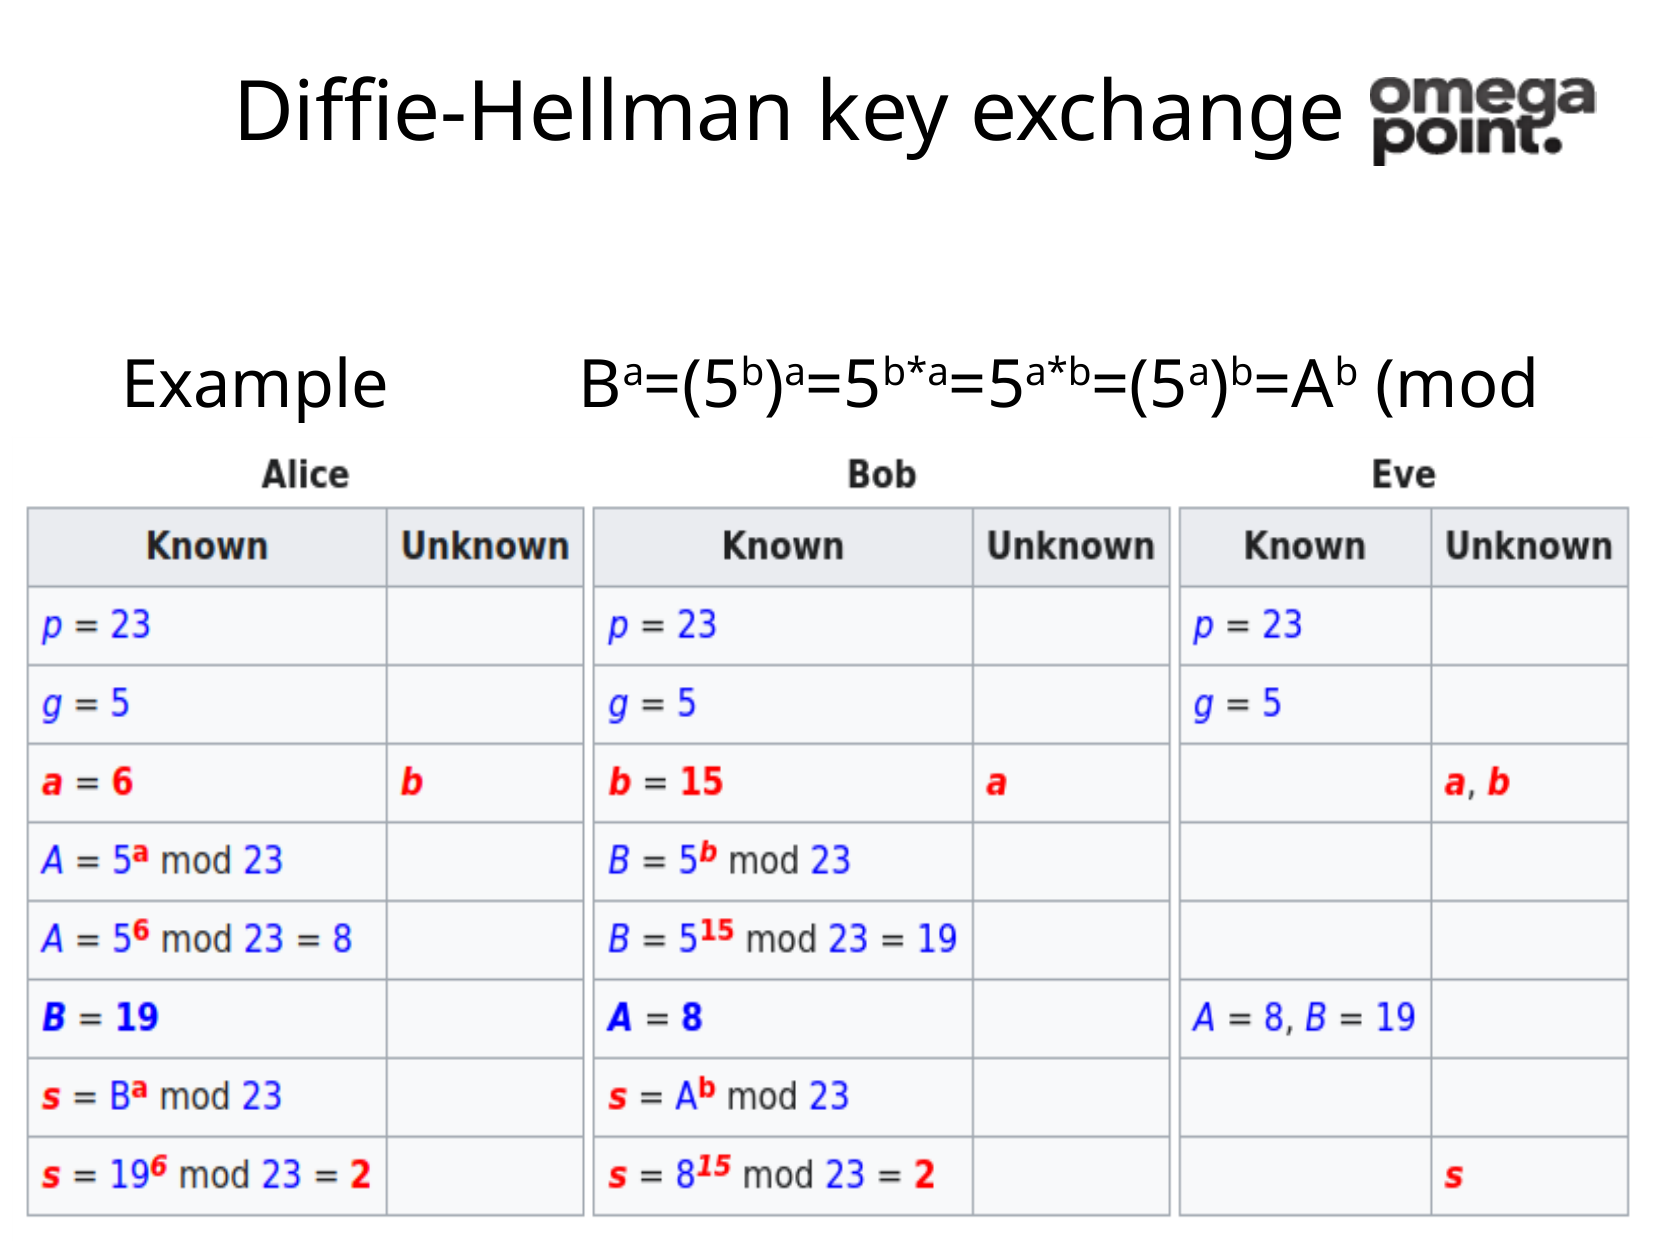

Diffie-Hellman key exchange
Example Ba=(5b)a=5b*a=5a*b=(5a)b=Ab (mod 23)